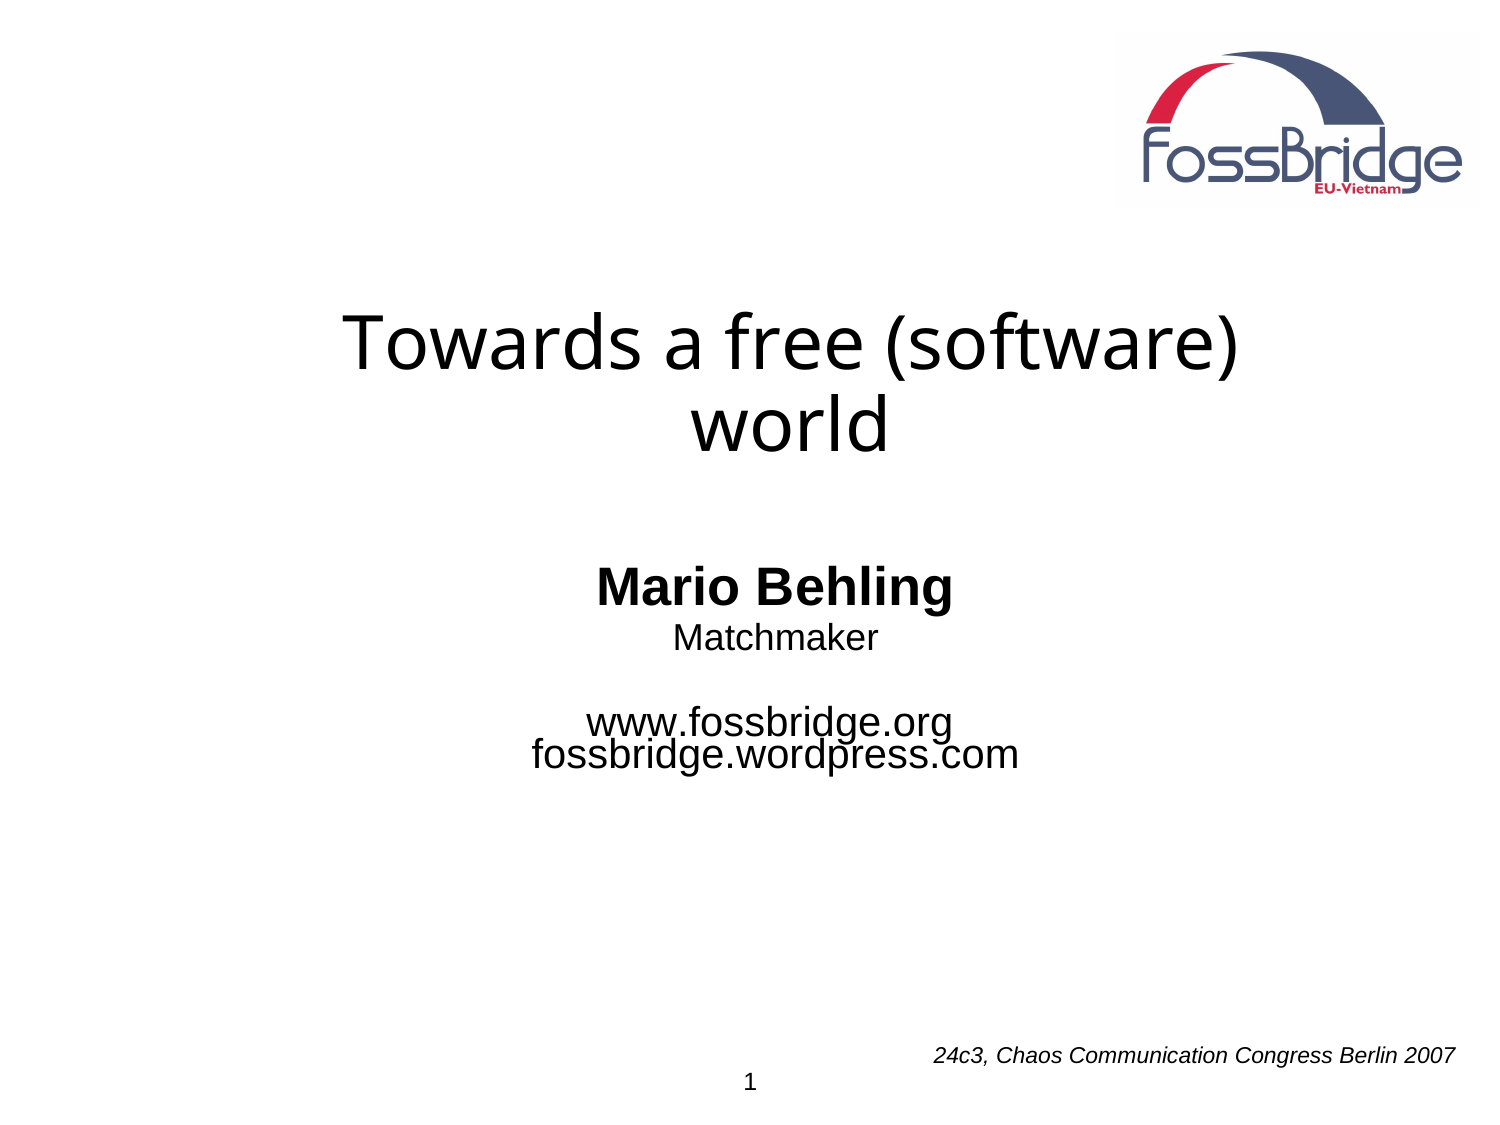

# Towards a free (software) world
Mario Behling
Matchmaker
www.fossbridge.org
fossbridge.wordpress.com